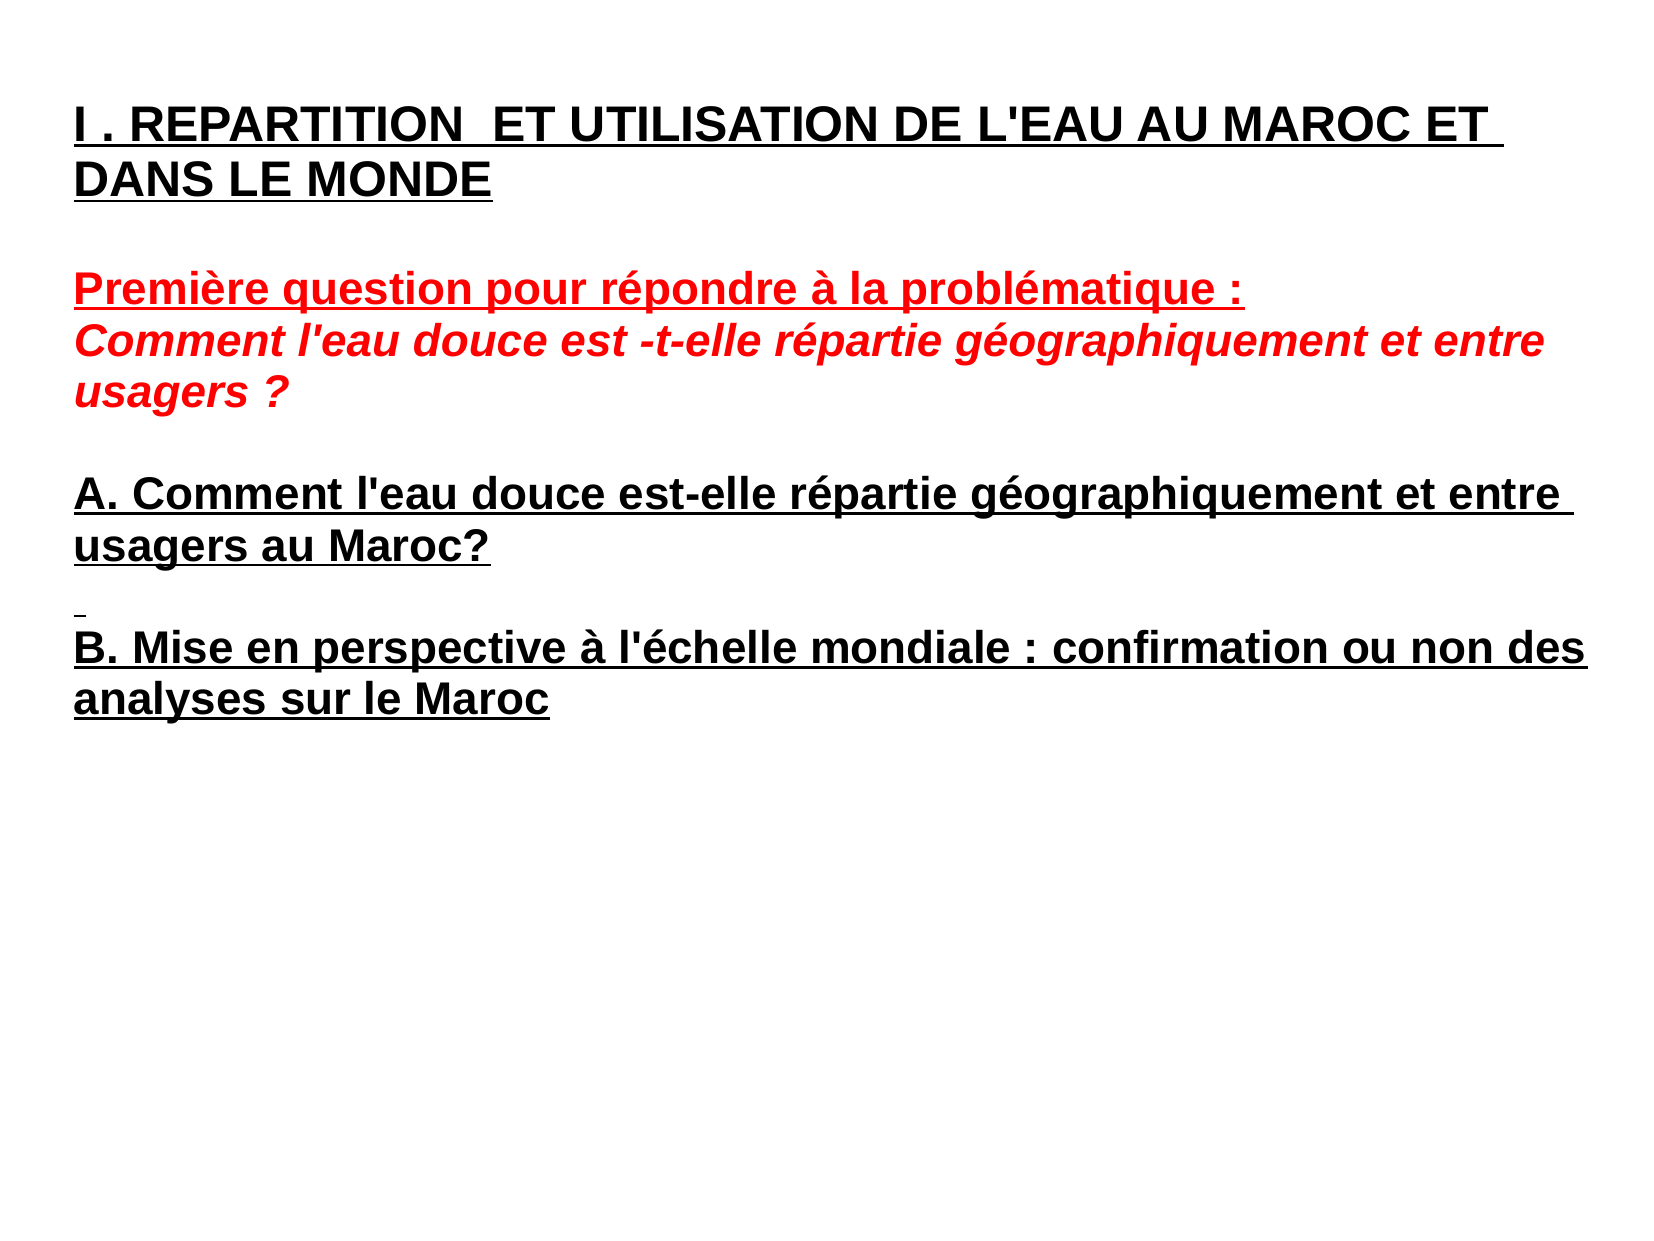

I . REPARTITION ET UTILISATION DE L'EAU AU MAROC ET
DANS LE MONDE
Première question pour répondre à la problématique :
Comment l'eau douce est -t-elle répartie géographiquement et entre
usagers ?
A. Comment l'eau douce est-elle répartie géographiquement et entre
usagers au Maroc?
B. Mise en perspective à l'échelle mondiale : confirmation ou non des
analyses sur le Maroc